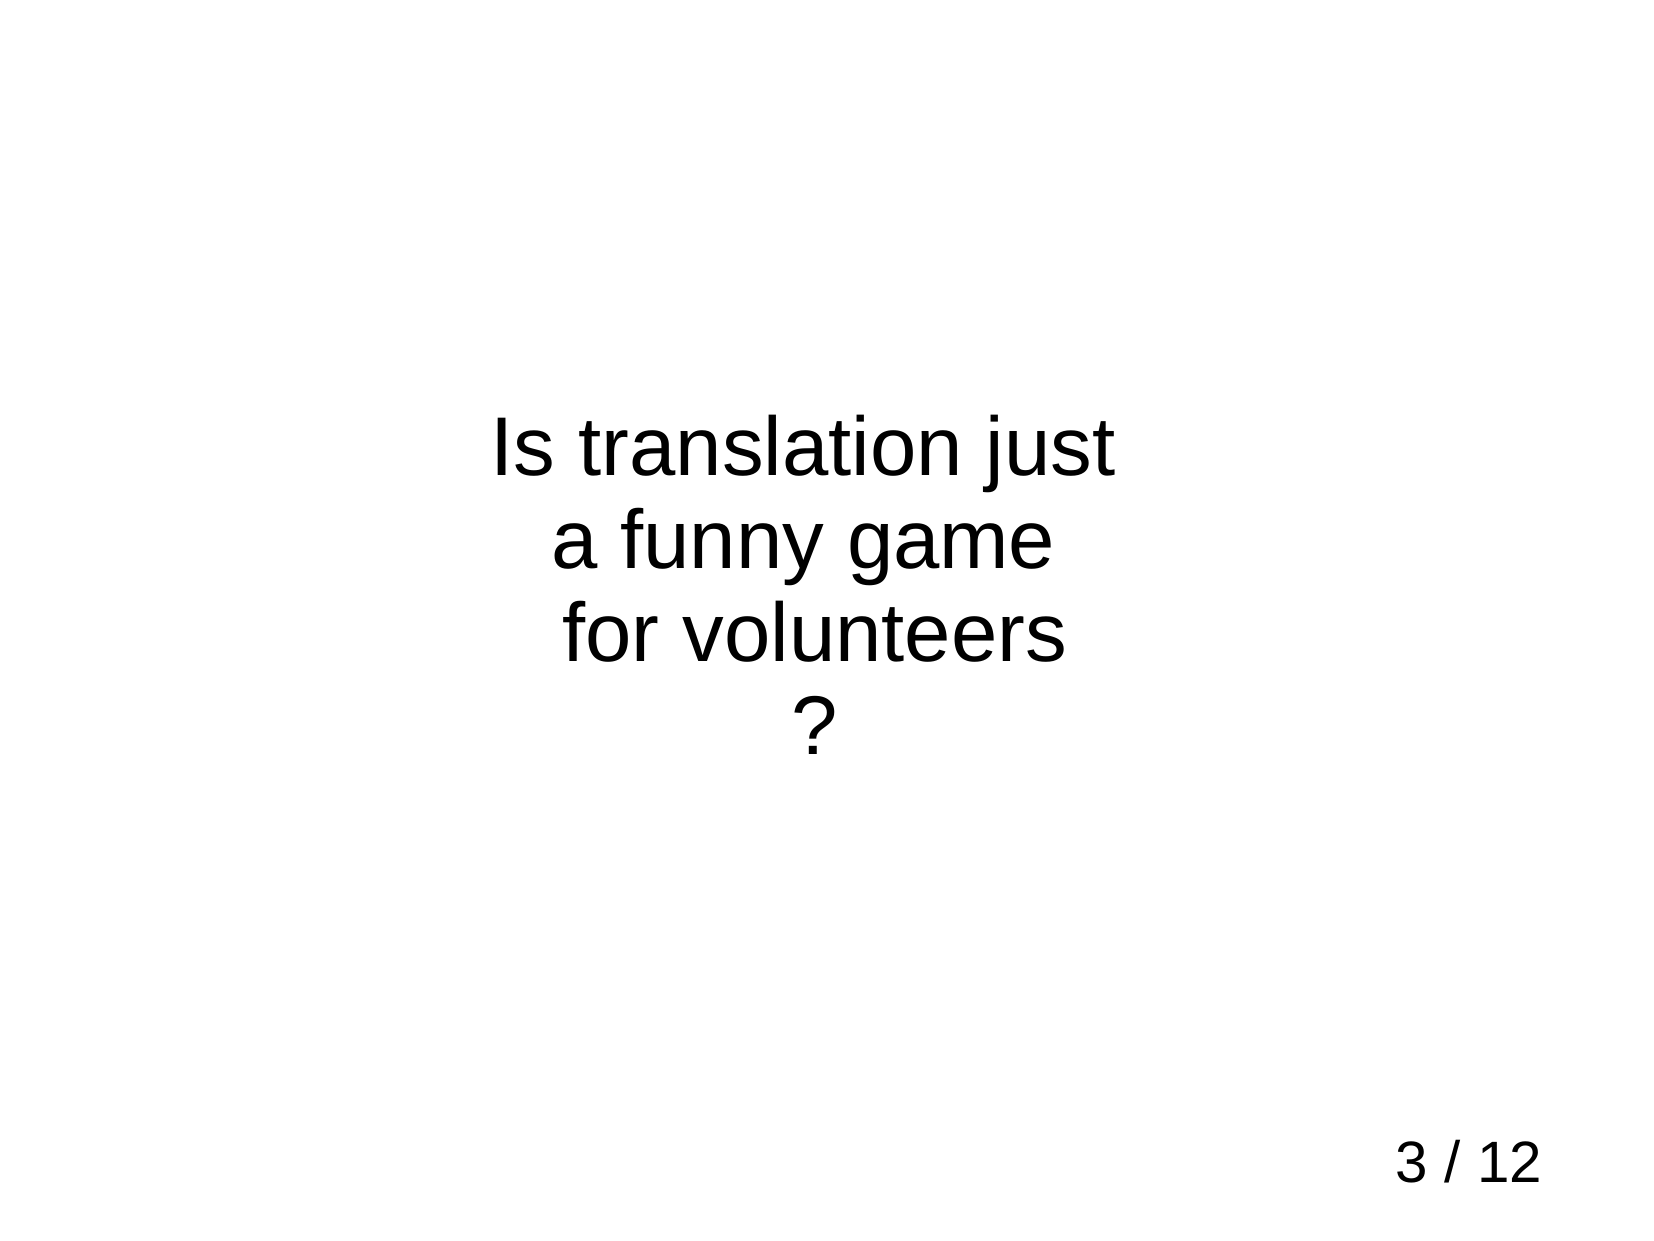

#
Is translation just
a funny game
for volunteers
?